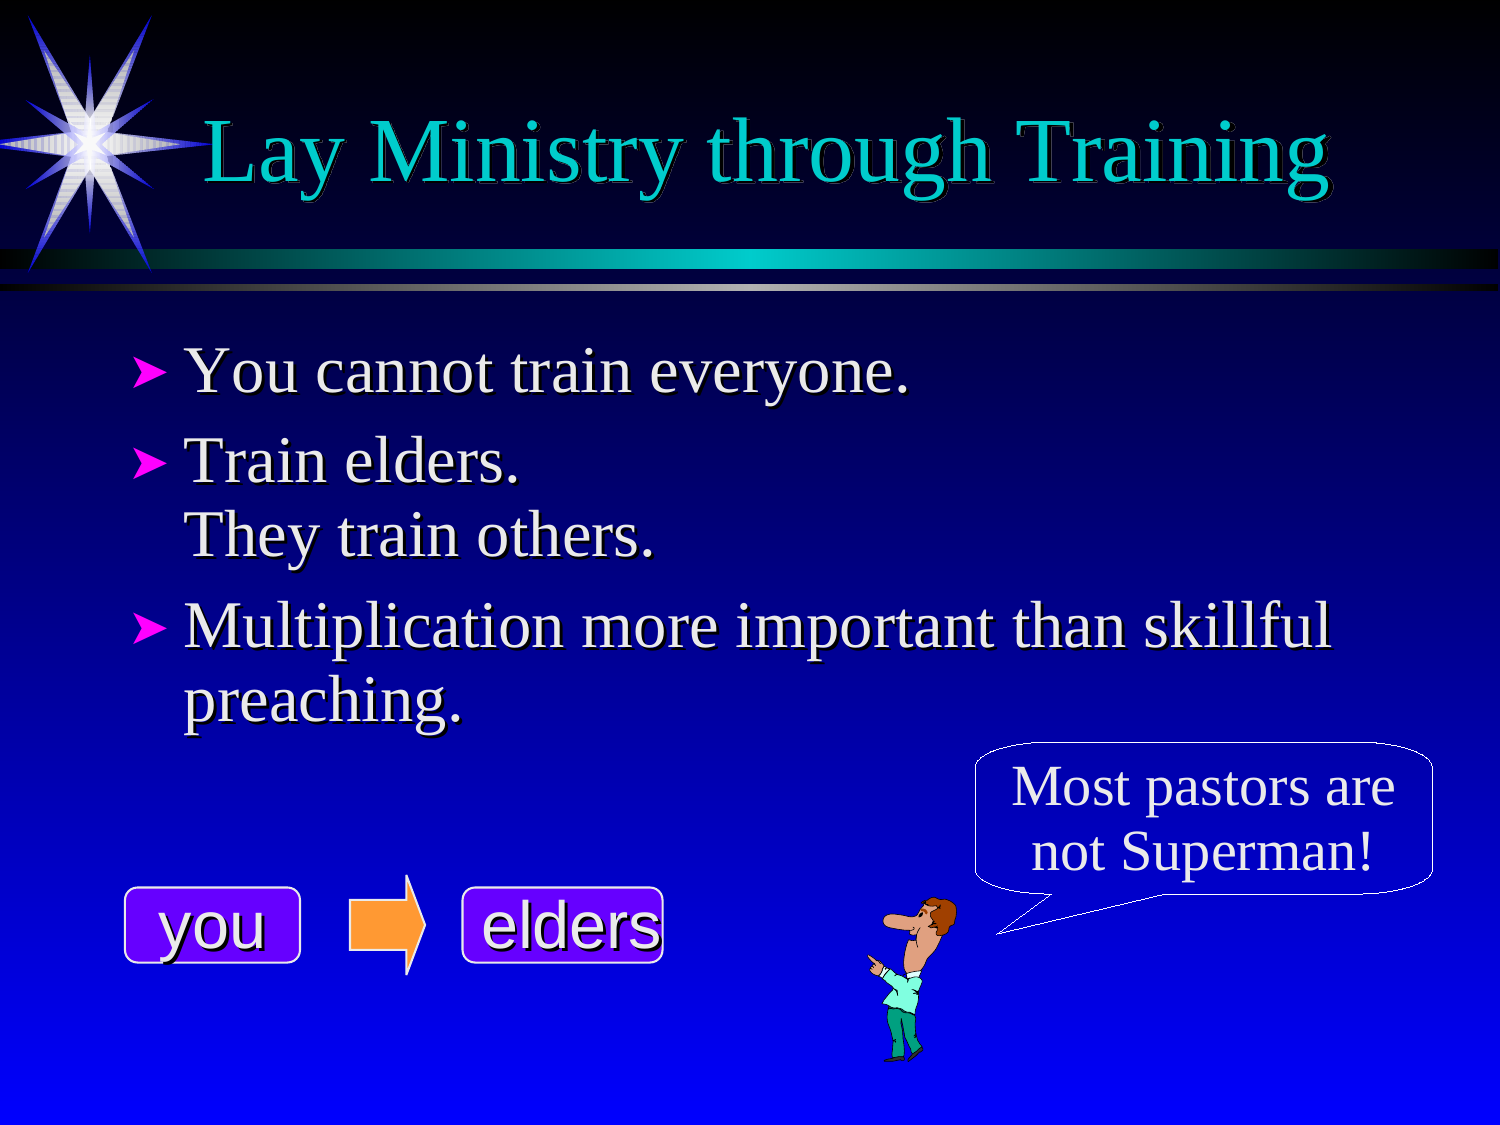

# Lay Ministry through Training
You cannot train everyone.
Train elders.
They train others.
Multiplication more important than skillful preaching.
Most pastors are
not Superman!
you
elders